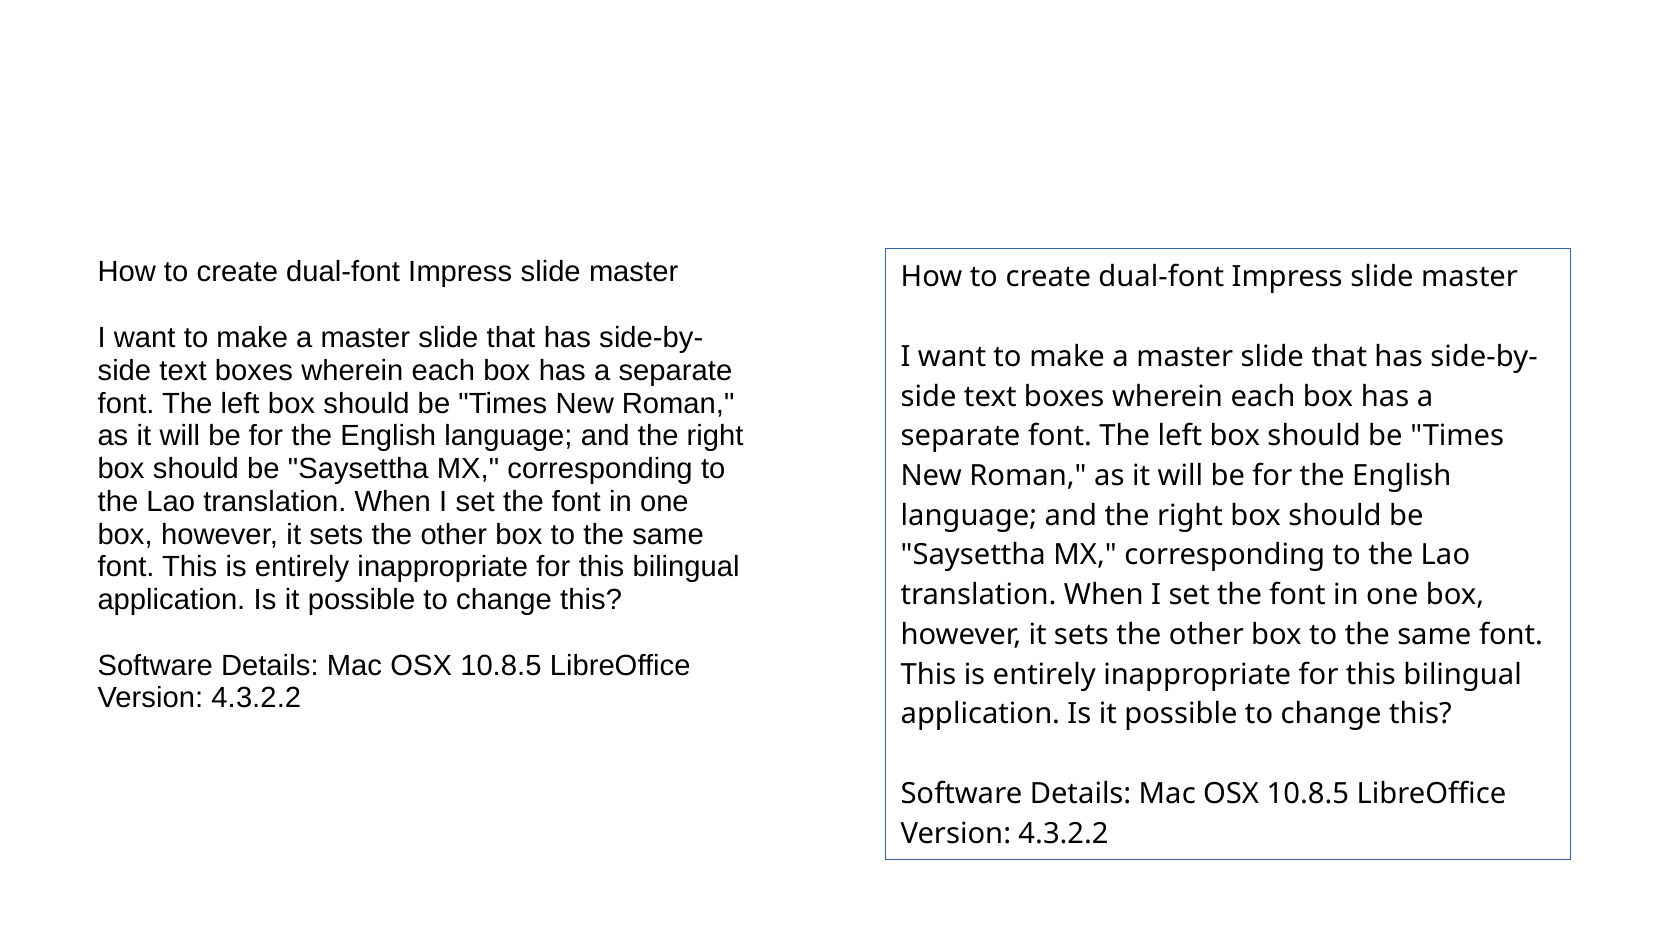

#
How to create dual-font Impress slide master
I want to make a master slide that has side-by-side text boxes wherein each box has a separate font. The left box should be "Times New Roman," as it will be for the English language; and the right box should be "Saysettha MX," corresponding to the Lao translation. When I set the font in one box, however, it sets the other box to the same font. This is entirely inappropriate for this bilingual application. Is it possible to change this?
Software Details: Mac OSX 10.8.5 LibreOffice Version: 4.3.2.2
How to create dual-font Impress slide master
I want to make a master slide that has side-by-side text boxes wherein each box has a separate font. The left box should be "Times New Roman," as it will be for the English language; and the right box should be "Saysettha MX," corresponding to the Lao translation. When I set the font in one box, however, it sets the other box to the same font. This is entirely inappropriate for this bilingual application. Is it possible to change this?
Software Details: Mac OSX 10.8.5 LibreOffice Version: 4.3.2.2